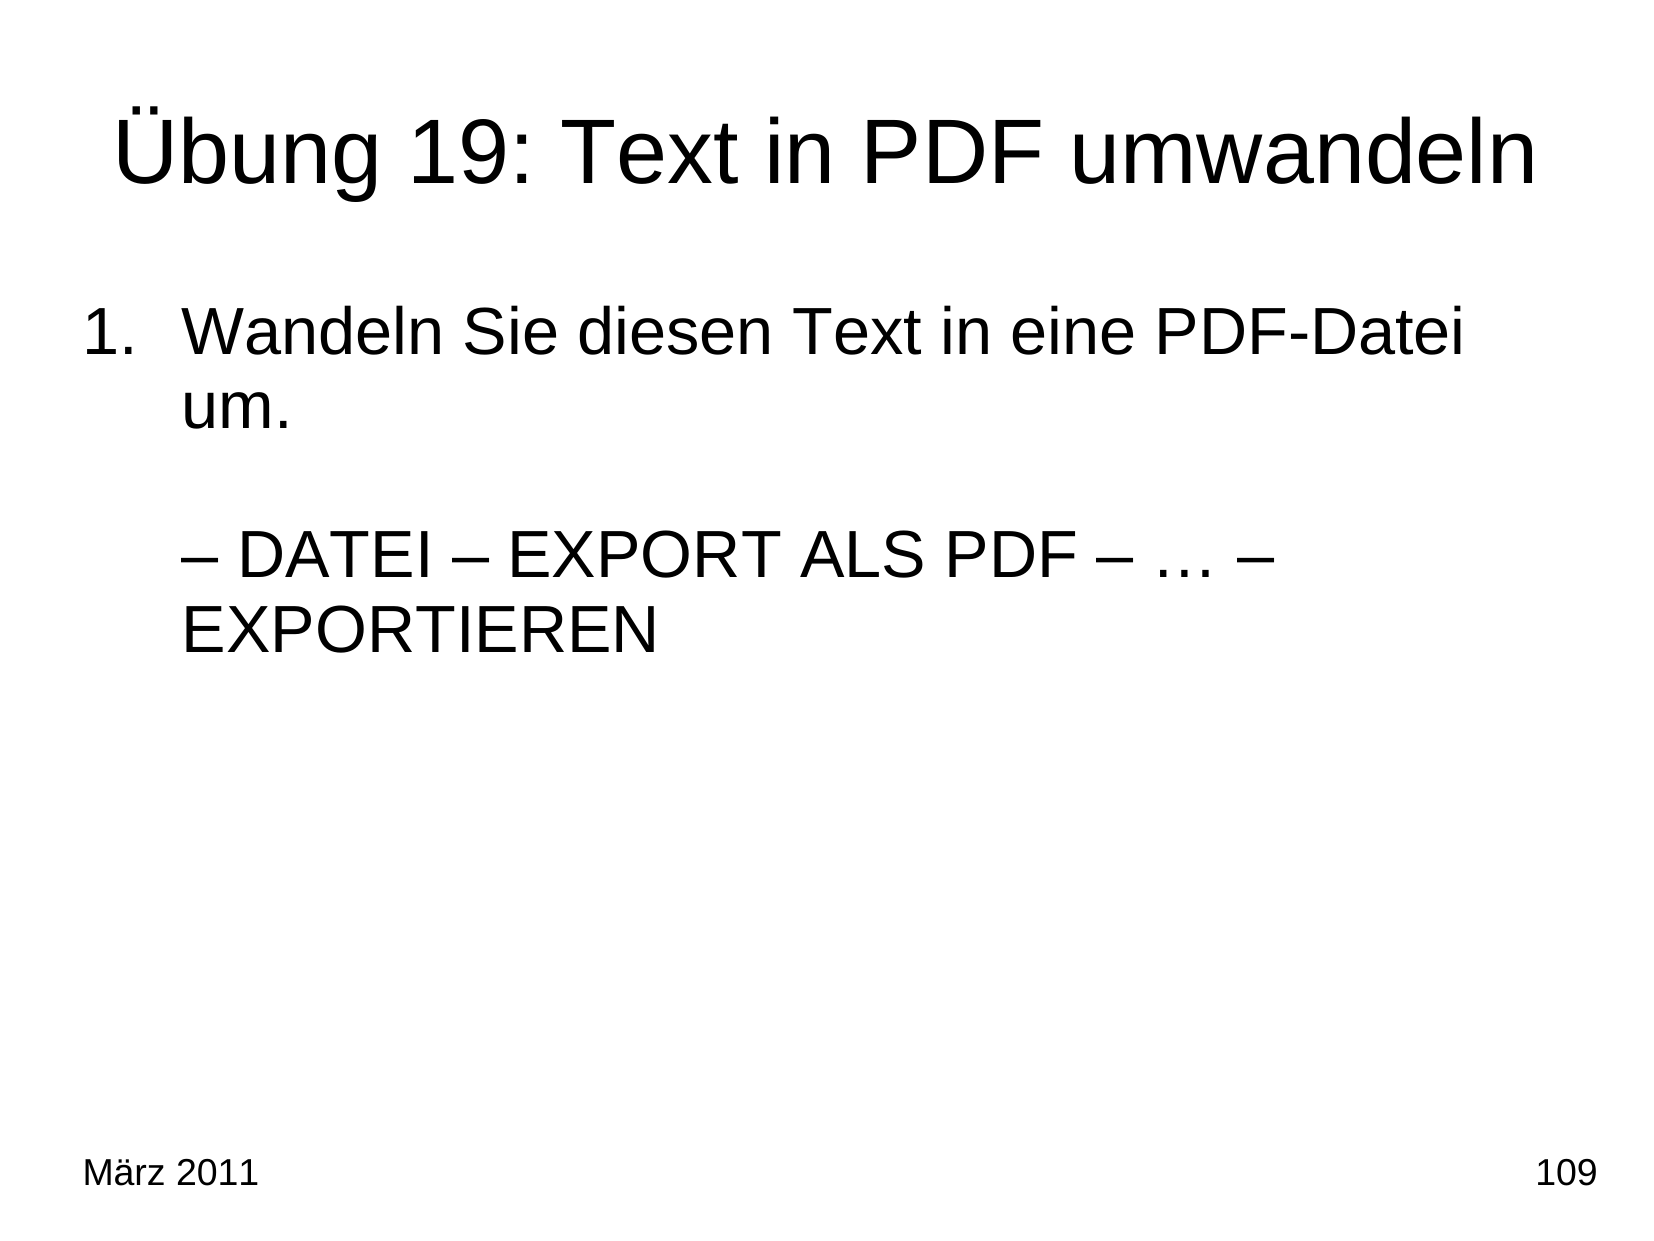

# Übung 19: Text in PDF umwandeln
Wandeln Sie diesen Text in eine PDF-Datei um.
– DATEI – EXPORT ALS PDF – … – EXPORTIEREN
März 2011
109